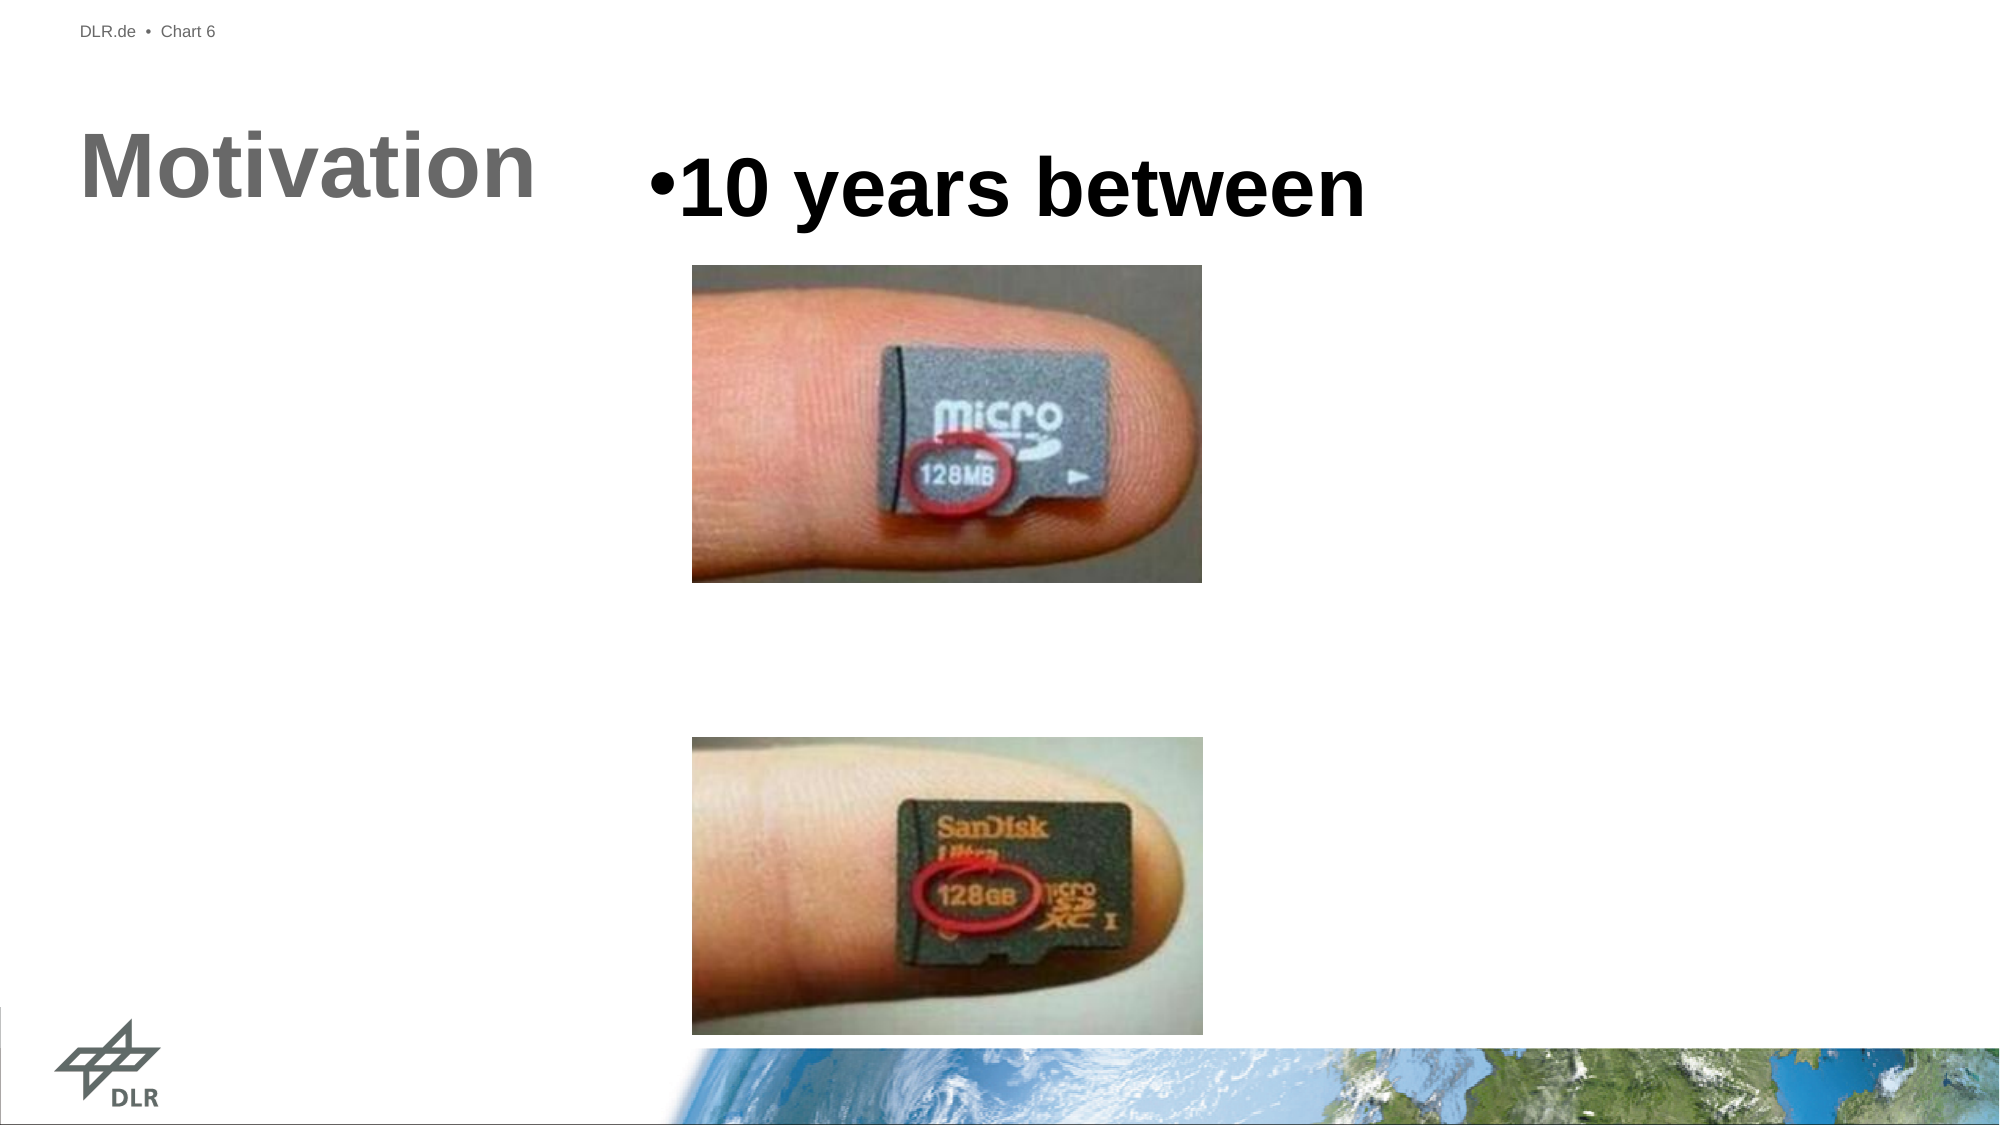

DLR.de • Chart
# Motivation
10 years between